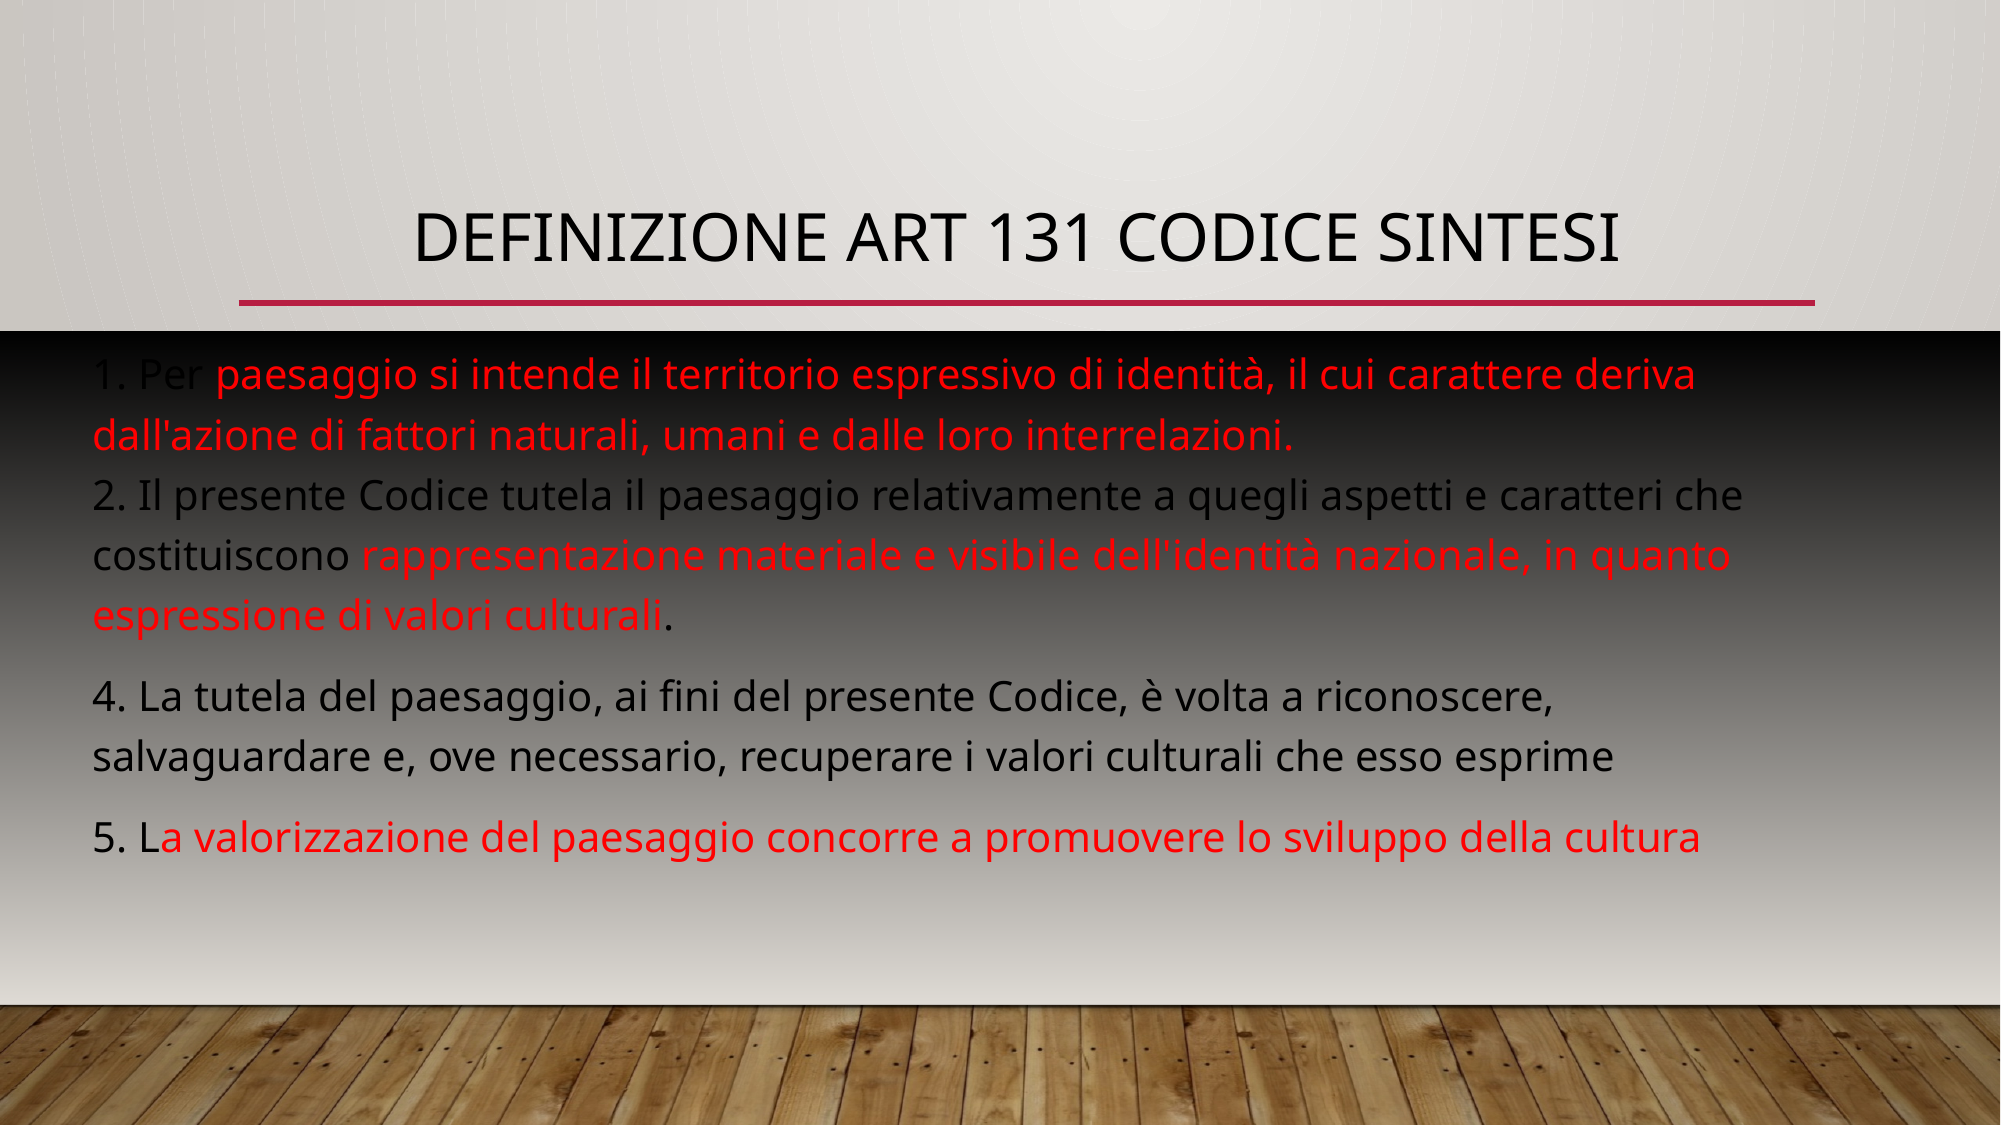

# Definizione art 131 codice sintesi
1. Per paesaggio si intende il territorio espressivo di identità, il cui carattere deriva dall'azione di fattori naturali, umani e dalle loro interrelazioni. 
2. Il presente Codice tutela il paesaggio relativamente a quegli aspetti e caratteri che costituiscono rappresentazione materiale e visibile dell'identità nazionale, in quanto espressione di valori culturali.
4. La tutela del paesaggio, ai fini del presente Codice, è volta a riconoscere, salvaguardare e, ove necessario, recuperare i valori culturali che esso esprime
5. La valorizzazione del paesaggio concorre a promuovere lo sviluppo della cultura